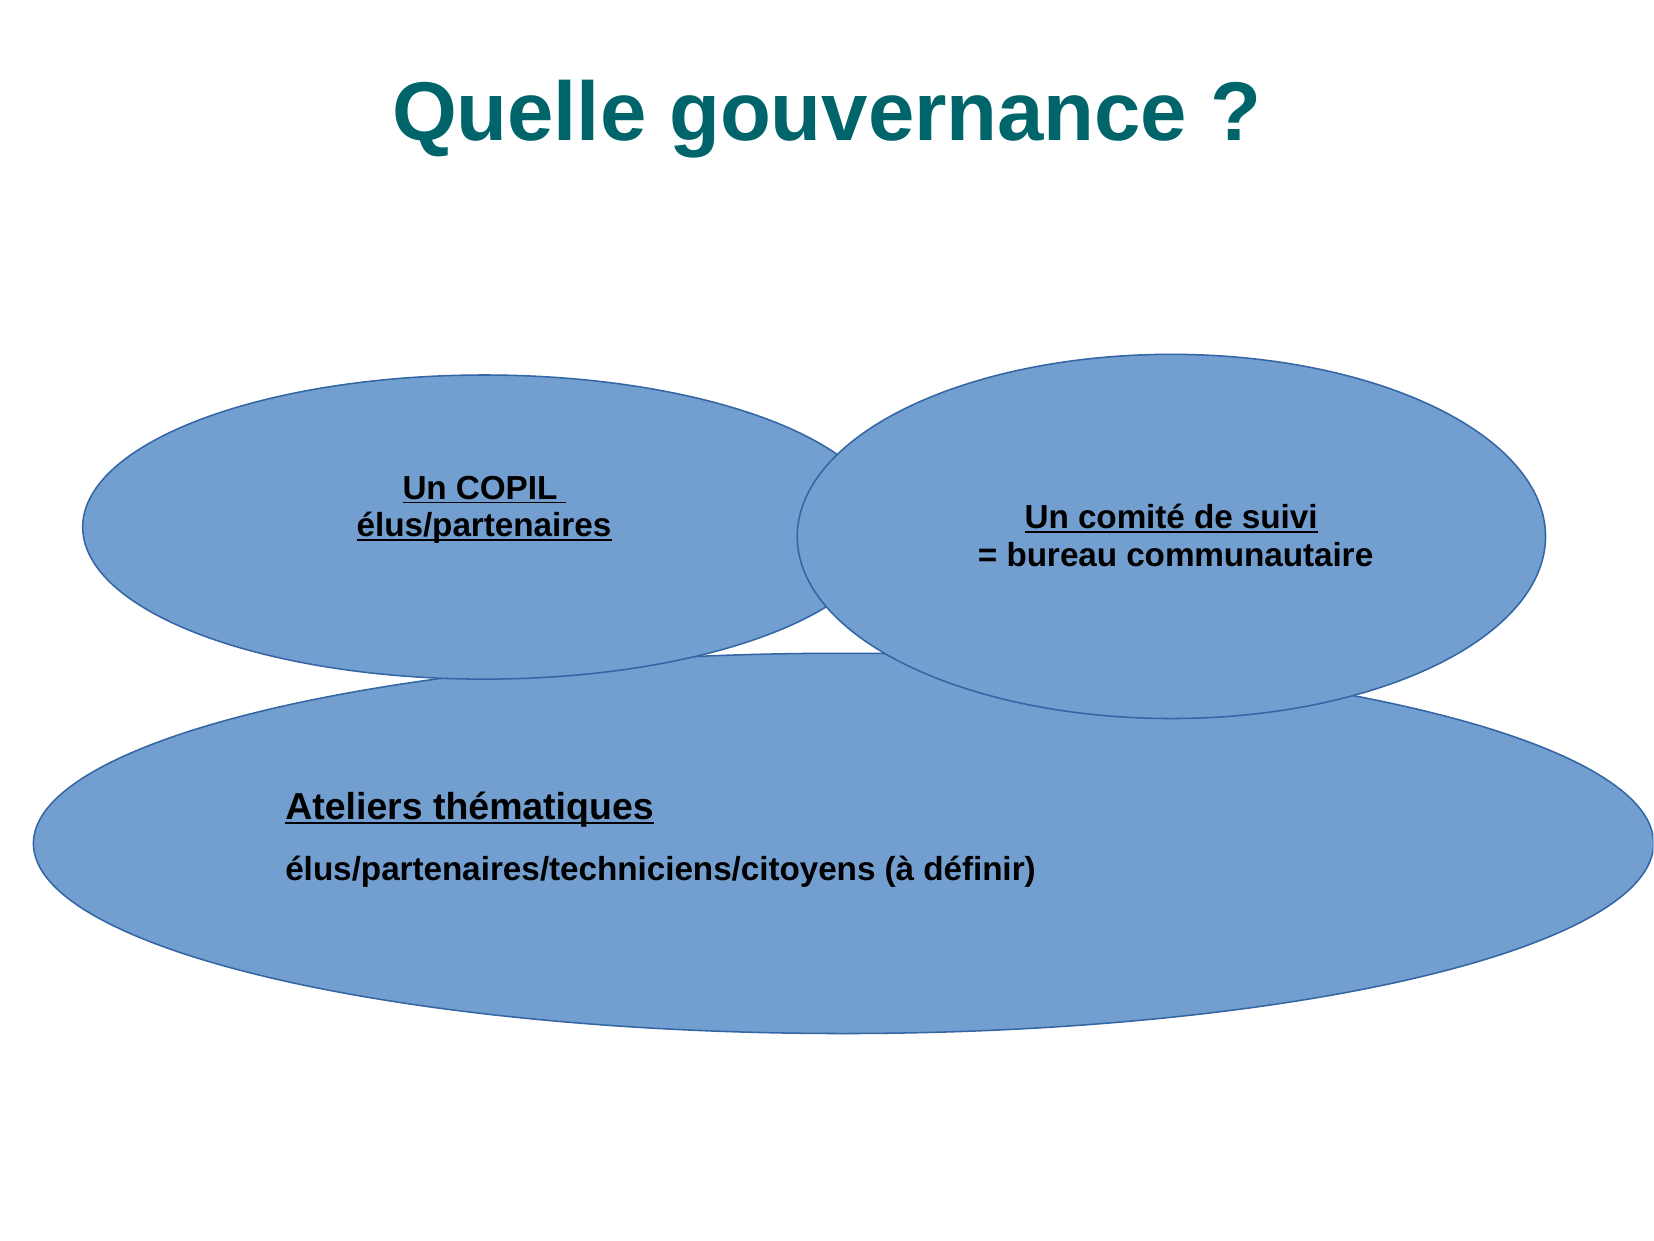

# Quelle gouvernance ?
Un comité de suivi
 = bureau communautaire
Un COPIL
élus/partenaires
Ateliers thématiques
élus/partenaires/techniciens/citoyens (à définir)